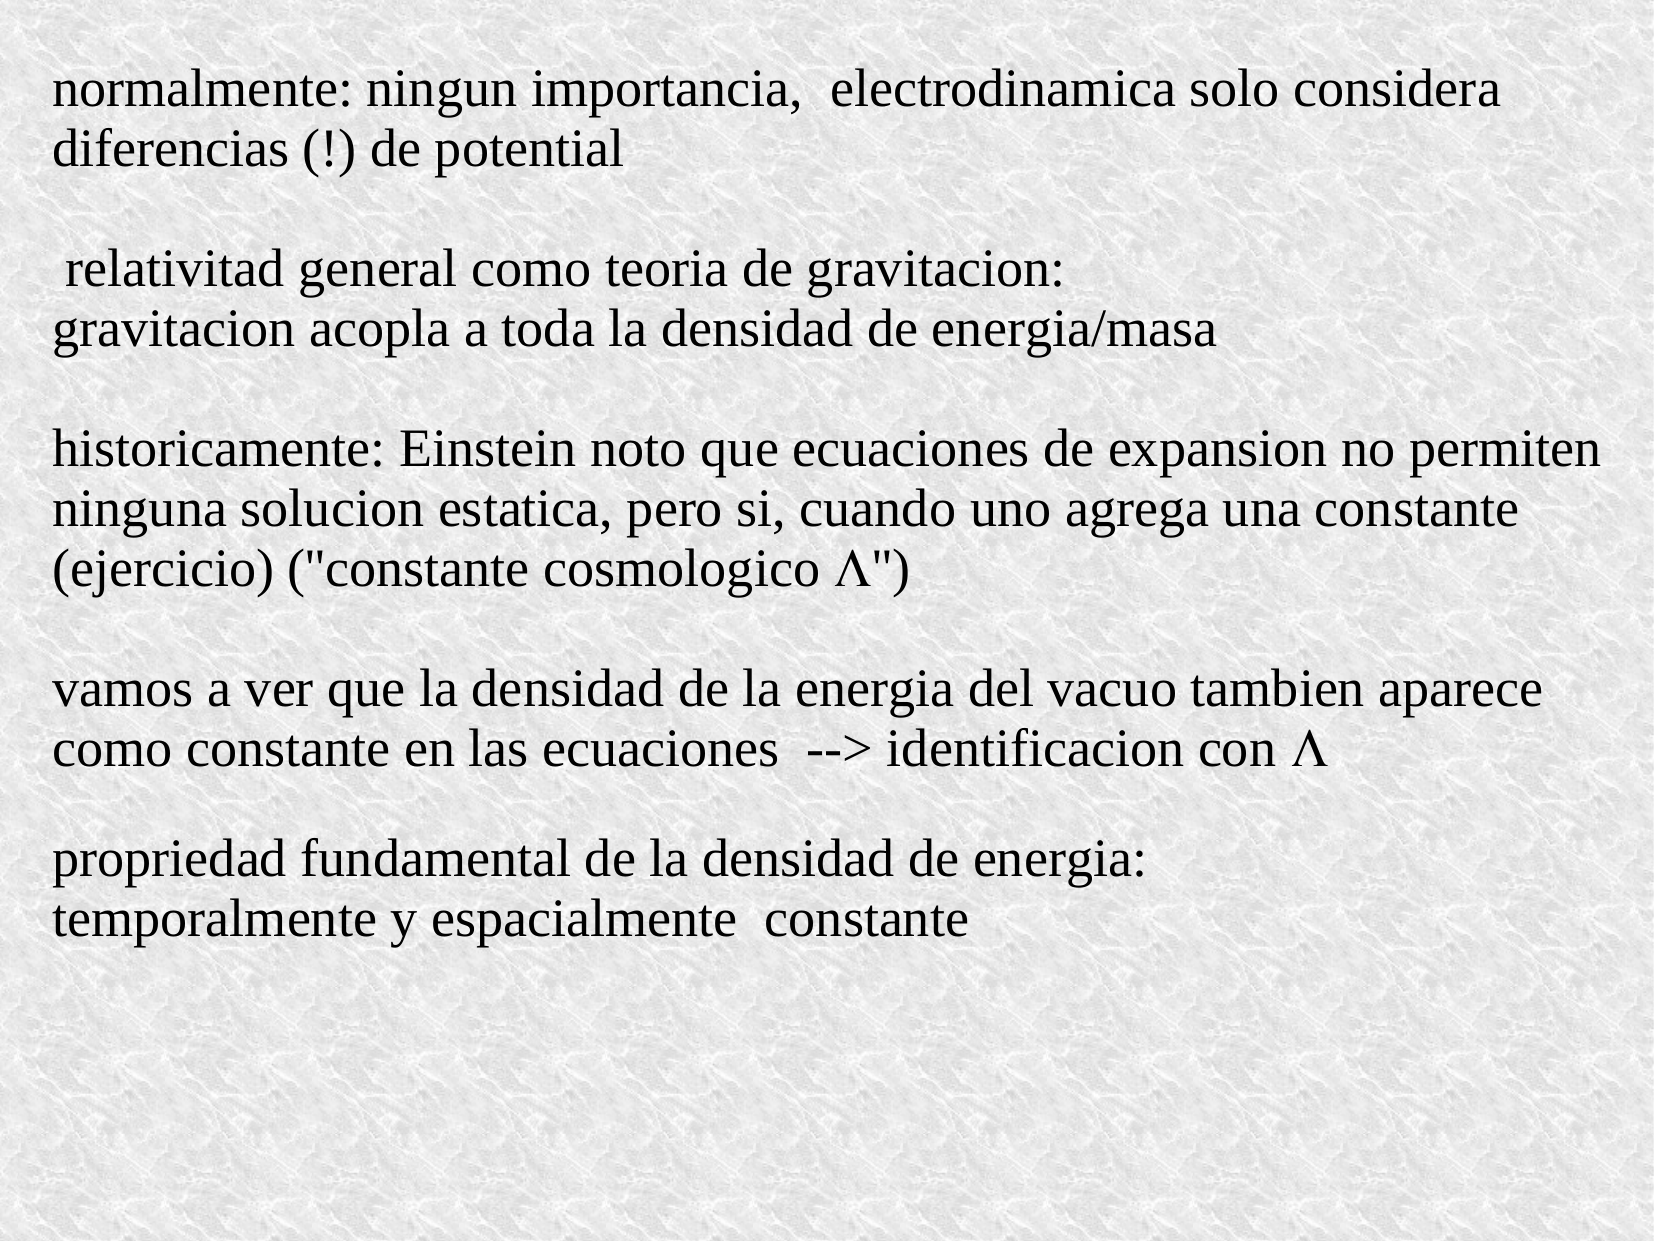

normalmente: ningun importancia, electrodinamica solo considera
diferencias (!) de potential
 relativitad general como teoria de gravitacion:
gravitacion acopla a toda la densidad de energia/masa
historicamente: Einstein noto que ecuaciones de expansion no permiten
ninguna solucion estatica, pero si, cuando uno agrega una constante
(ejercicio) (''constante cosmologico '')
vamos a ver que la densidad de la energia del vacuo tambien aparece
como constante en las ecuaciones --> identificacion con 
propriedad fundamental de la densidad de energia:
temporalmente y espacialmente constante